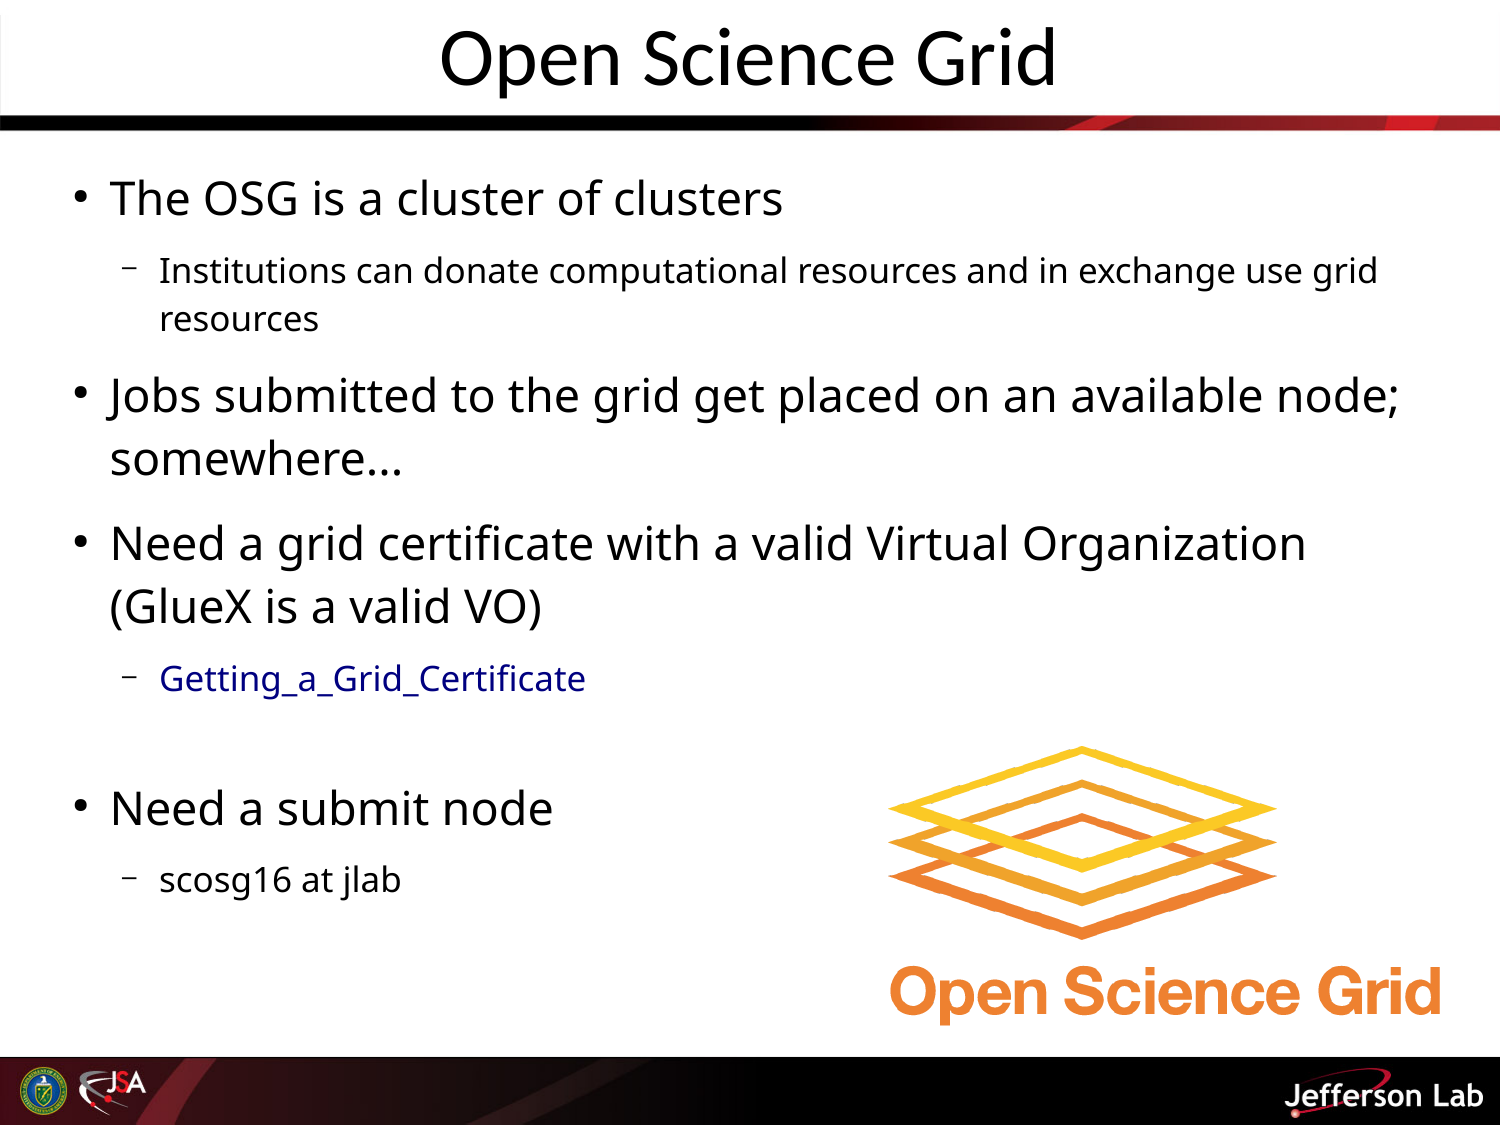

# Open Science Grid
The OSG is a cluster of clusters
Institutions can donate computational resources and in exchange use grid resources
Jobs submitted to the grid get placed on an available node; somewhere...
Need a grid certificate with a valid Virtual Organization (GlueX is a valid VO)
Getting_a_Grid_Certificate
Need a submit node
scosg16 at jlab